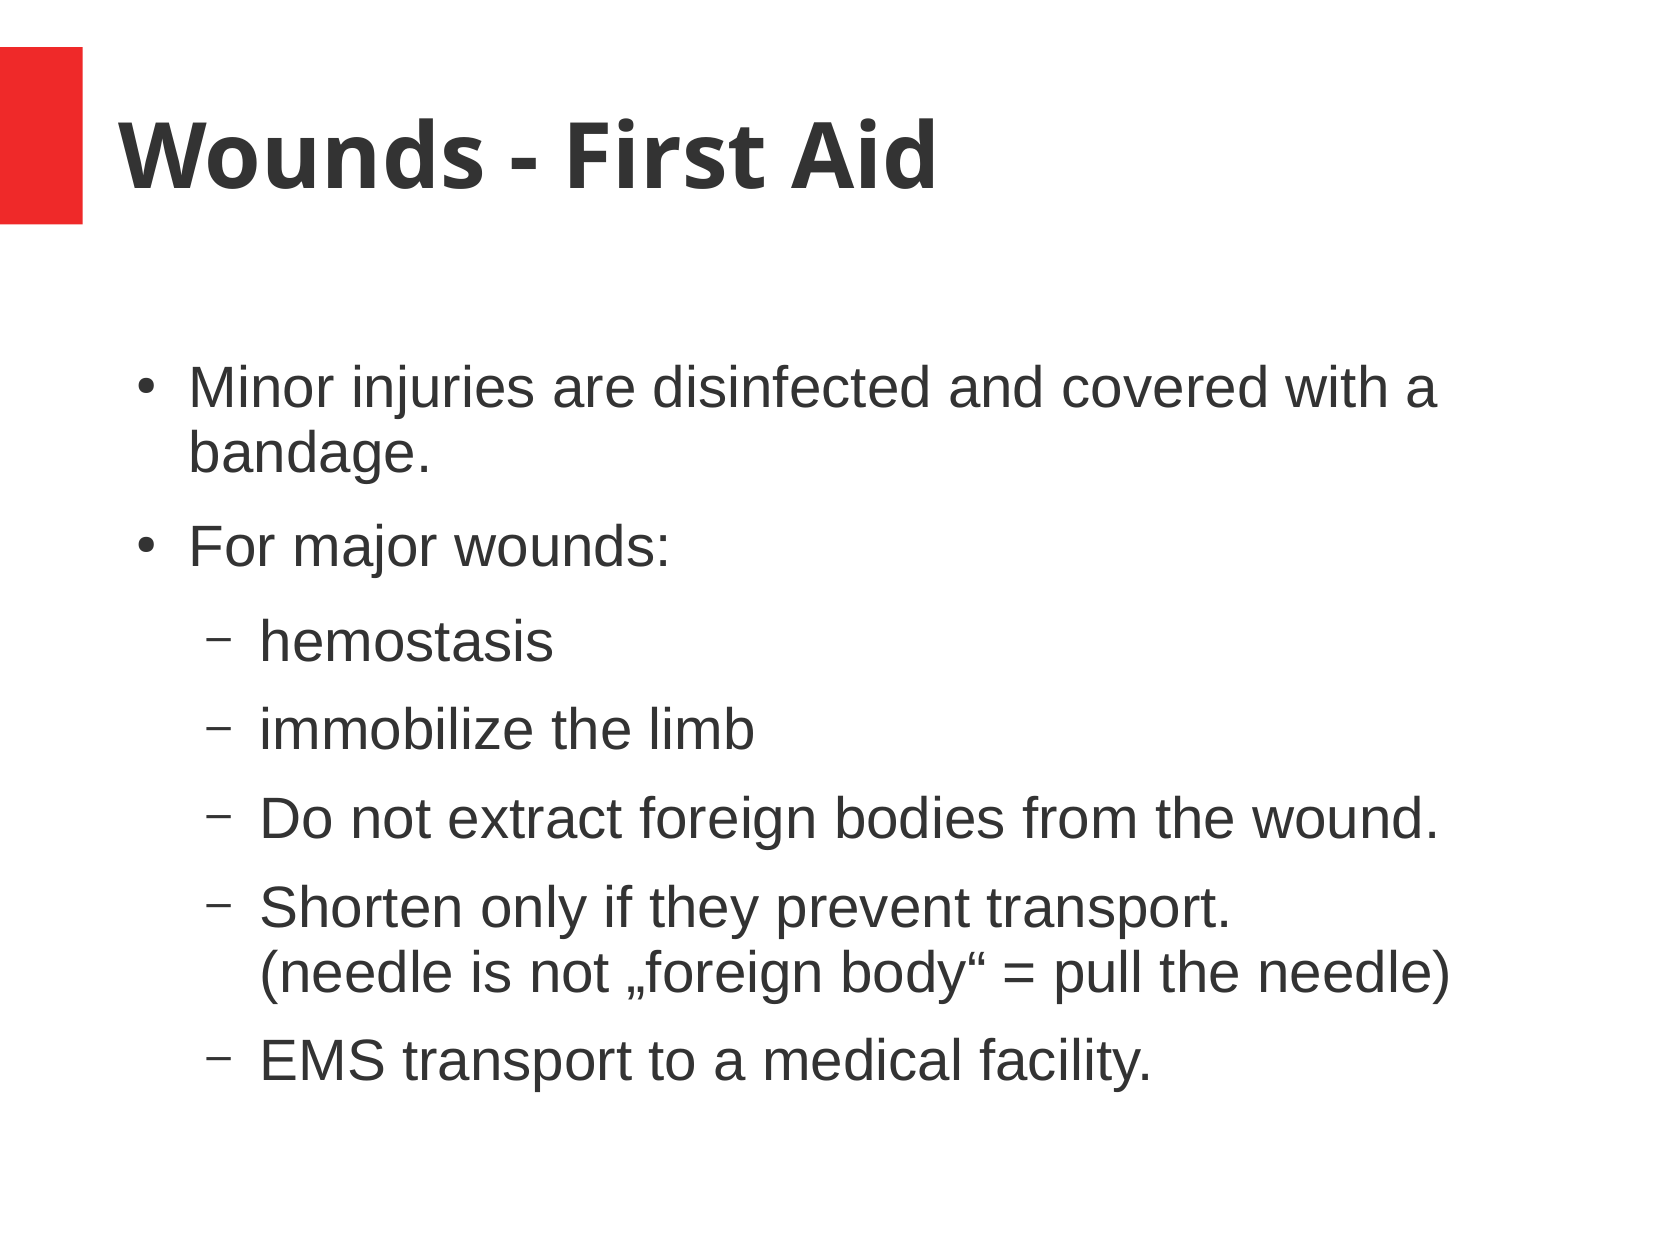

# Wounds - First Aid
Minor injuries are disinfected and covered with a bandage.
For major wounds:
hemostasis
immobilize the limb
Do not extract foreign bodies from the wound.
Shorten only if they prevent transport.
(needle is not „foreign body“ = pull the needle)
EMS transport to a medical facility.